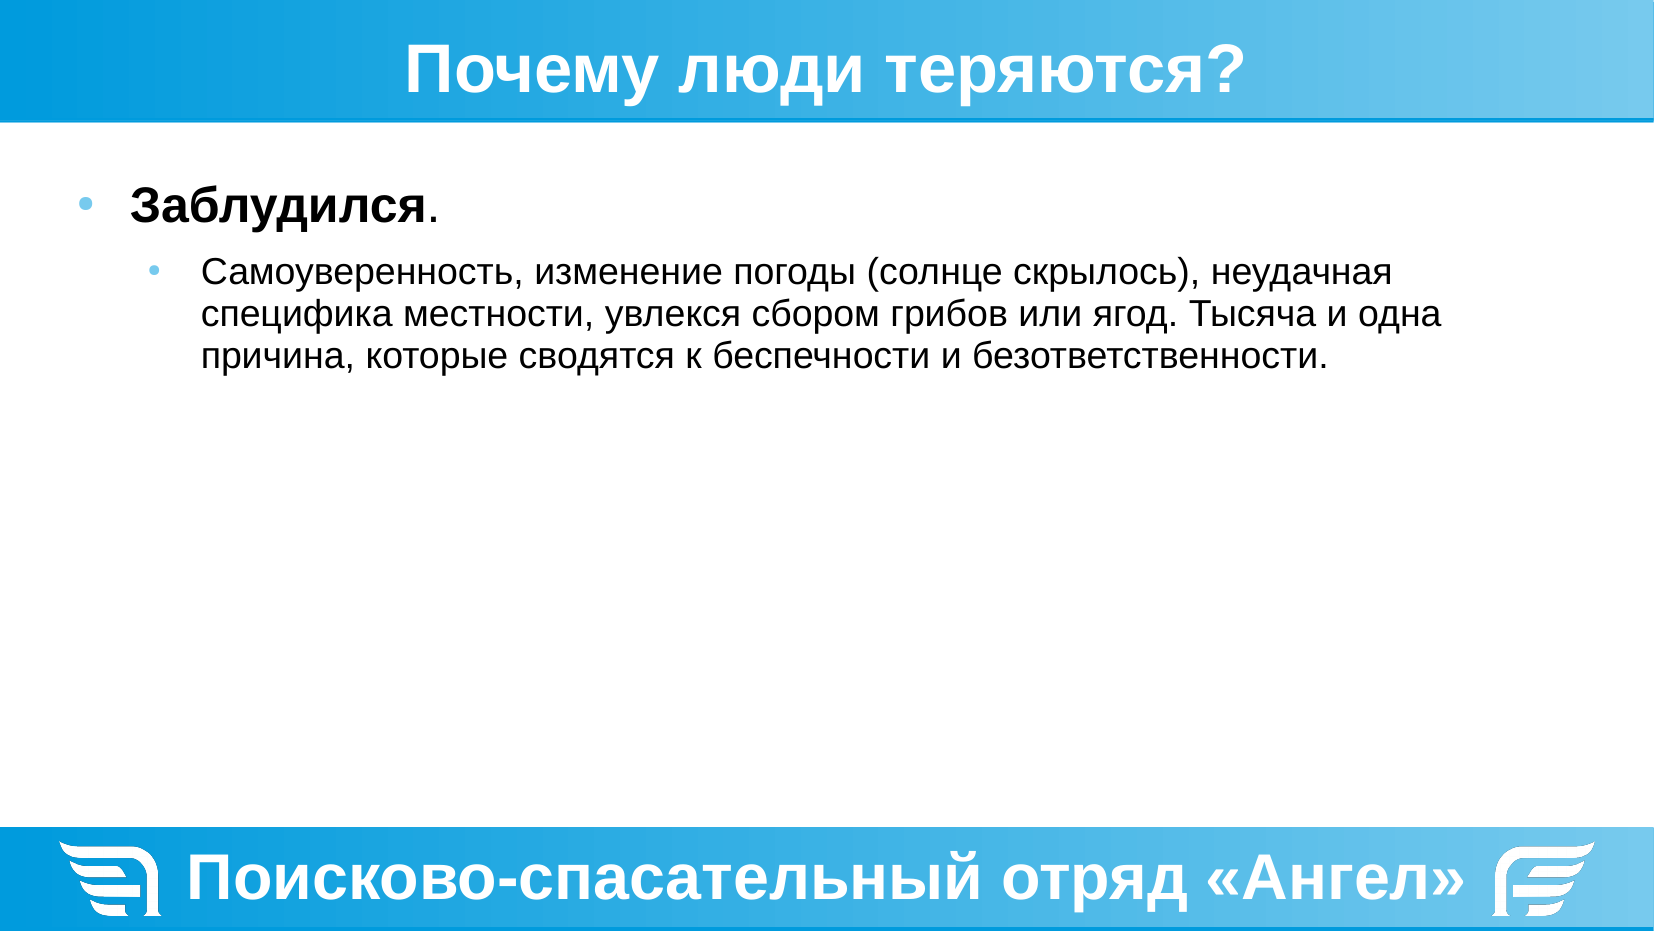

# Почему люди теряются?
Заблудился.
Самоуверенность, изменение погоды (солнце скрылось), неудачная специфика местности, увлекся сбором грибов или ягод. Тысяча и одна причина, которые сводятся к беспечности и безответственности.